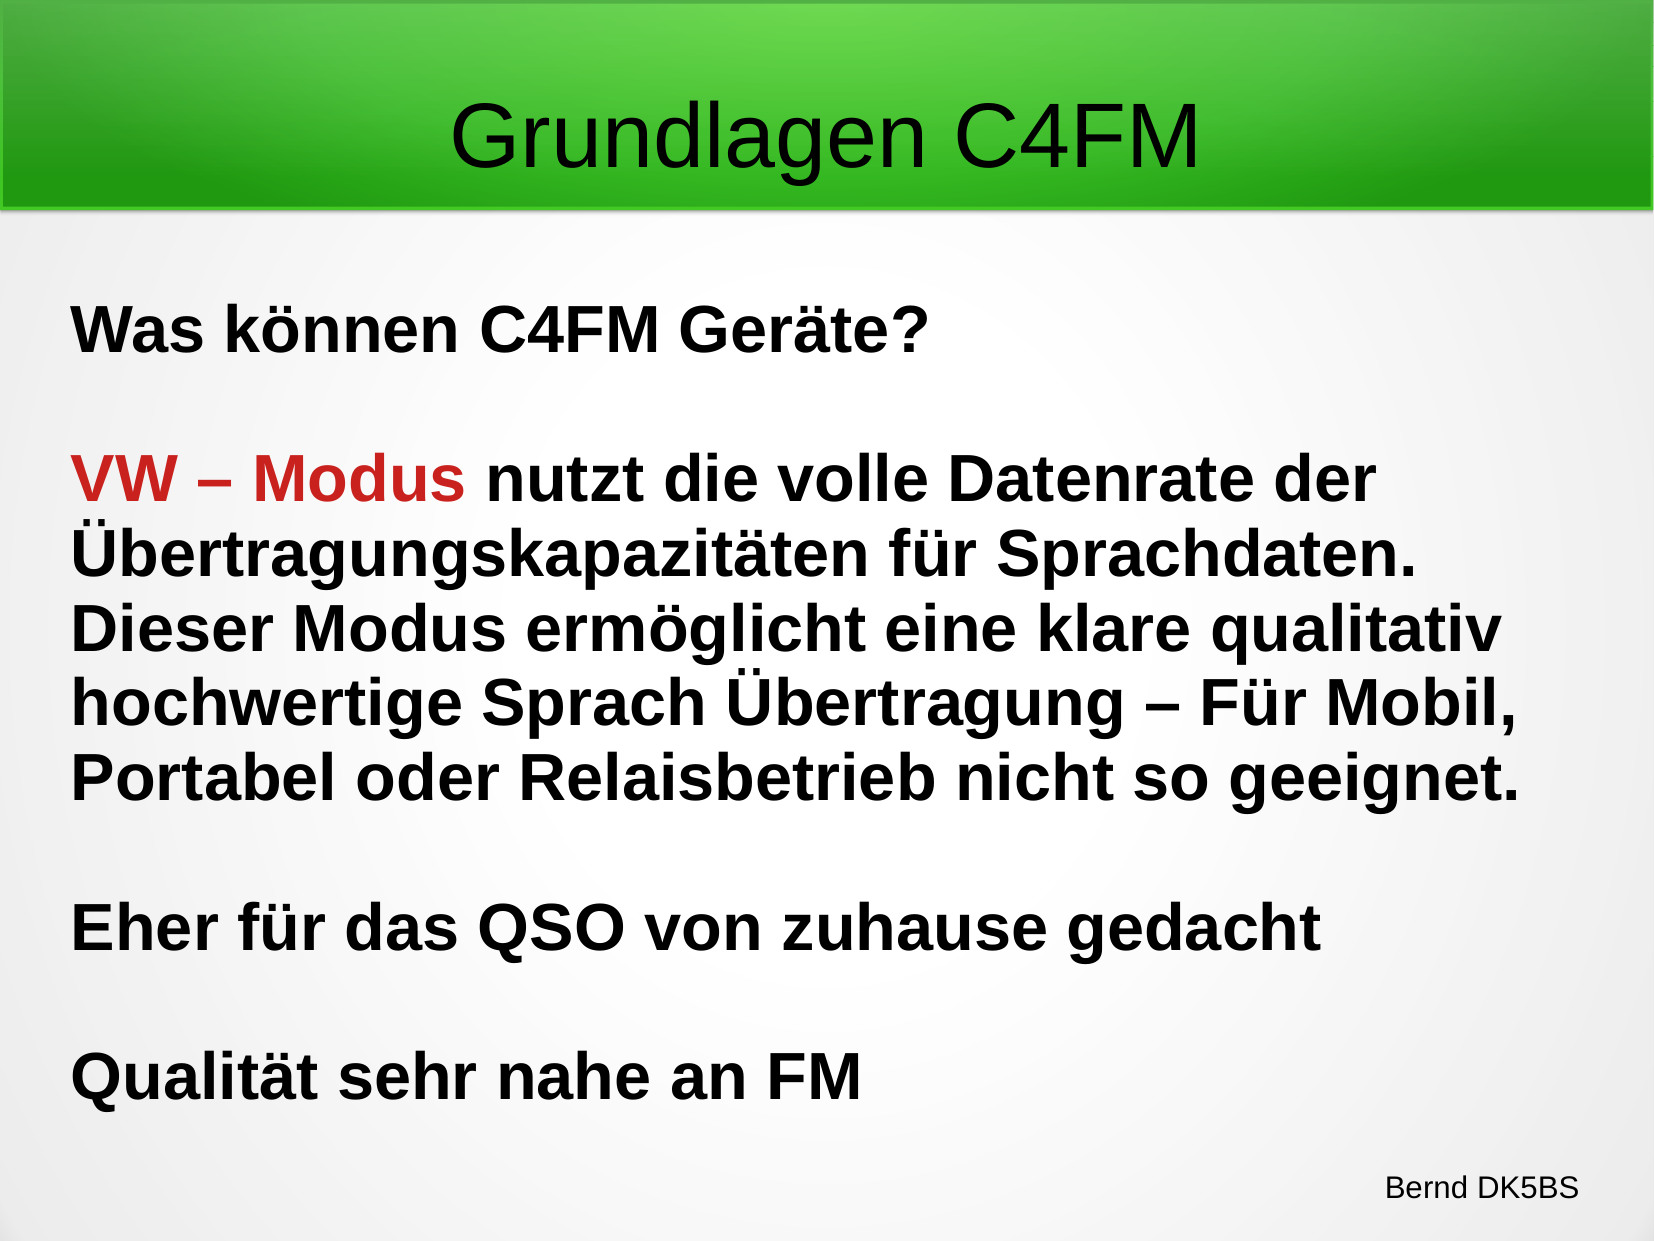

# Grundlagen C4FM
Was können C4FM Geräte?
VW – Modus nutzt die volle Datenrate der Übertragungskapazitäten für Sprachdaten.
Dieser Modus ermöglicht eine klare qualitativ hochwertige Sprach Übertragung – Für Mobil, Portabel oder Relaisbetrieb nicht so geeignet.
Eher für das QSO von zuhause gedacht
Qualität sehr nahe an FM
Bernd DK5BS